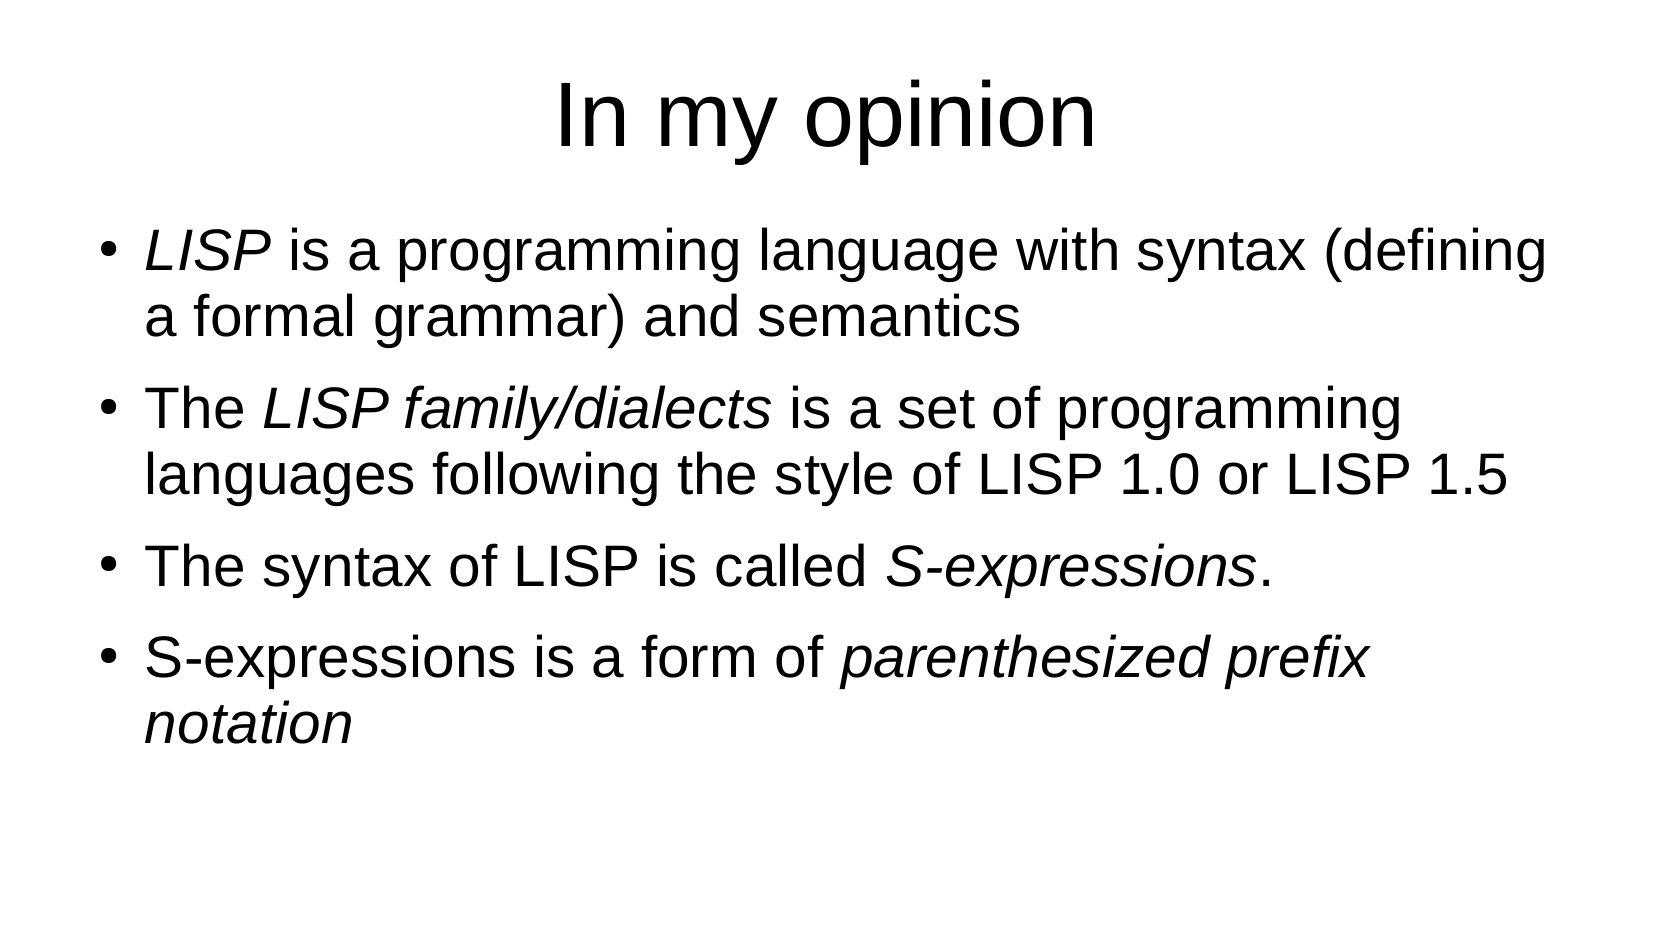

# In my opinion
LISP is a programming language with syntax (defining a formal grammar) and semantics
The LISP family/dialects is a set of programming languages following the style of LISP 1.0 or LISP 1.5
The syntax of LISP is called S-expressions.
S-expressions is a form of parenthesized prefix notation